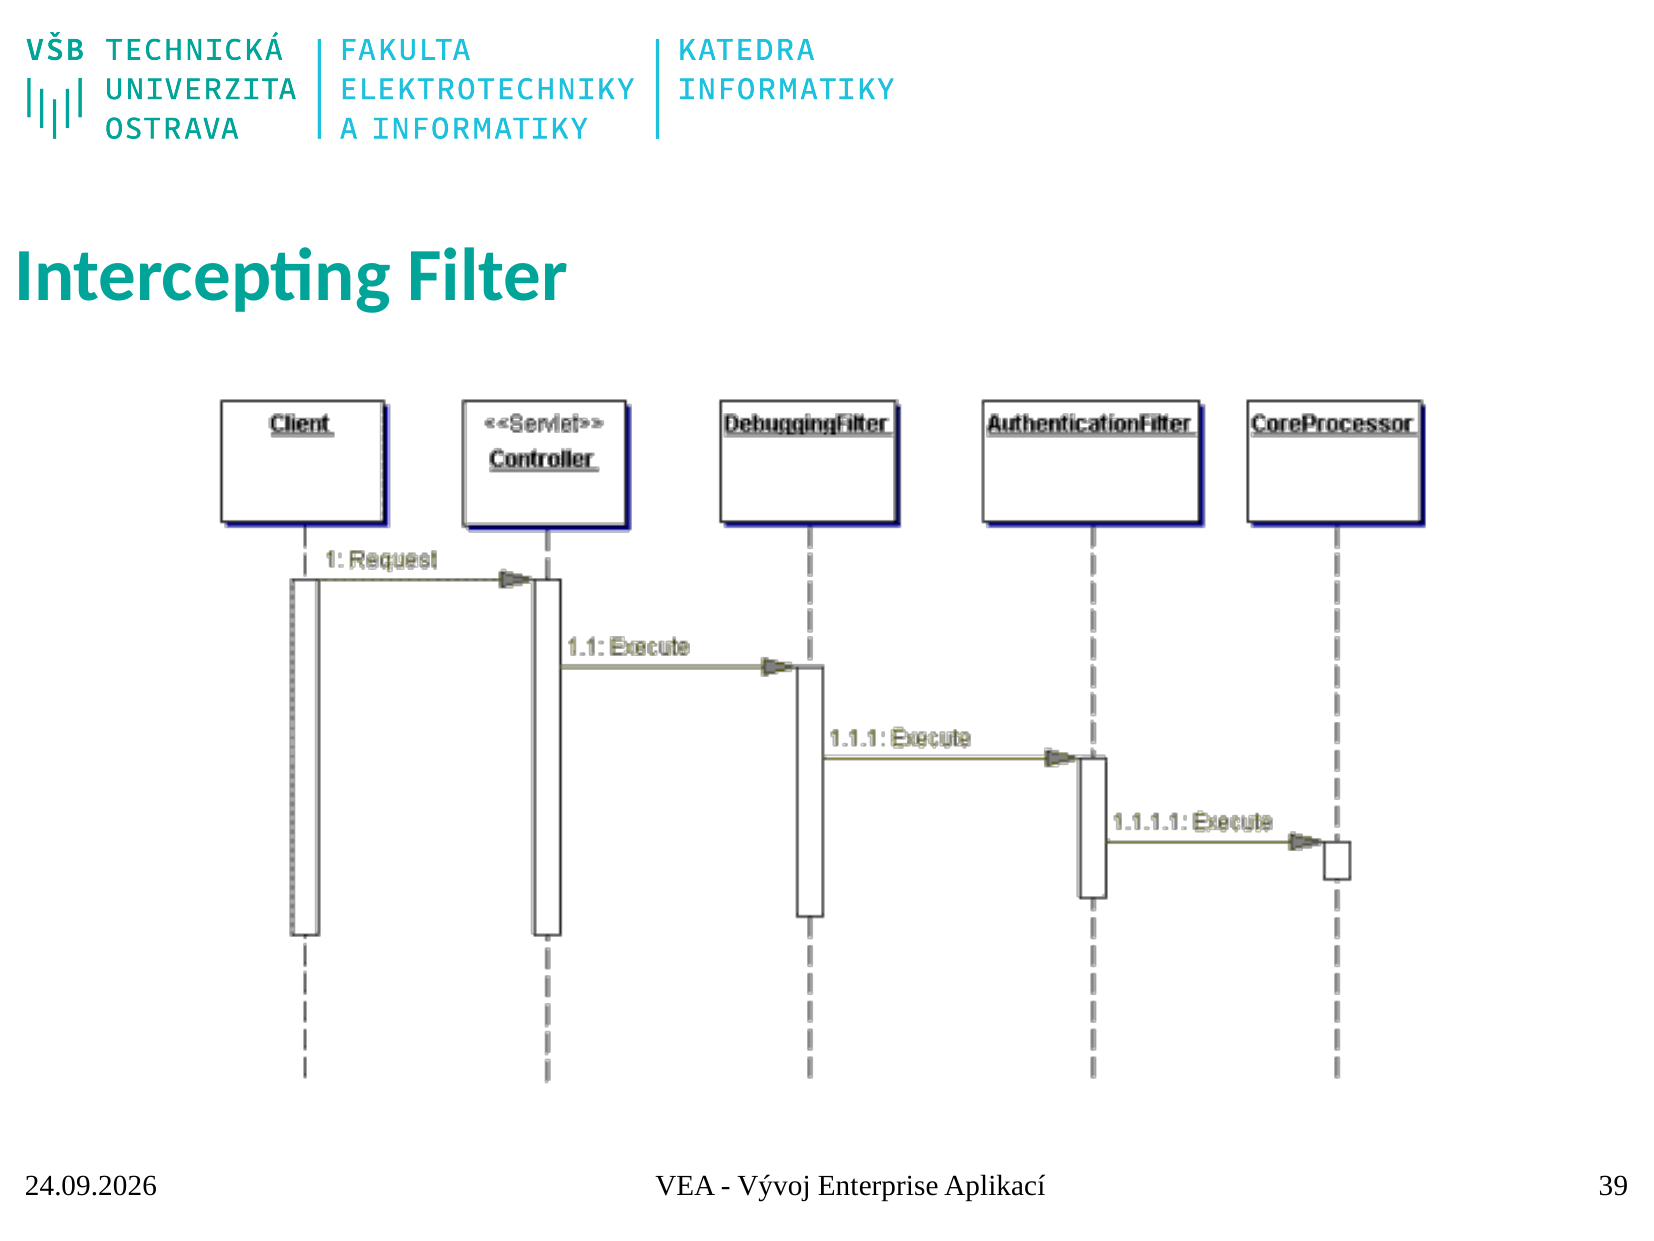

# Intercepting Filter
VEA - Vývoj Enterprise Aplikací
39